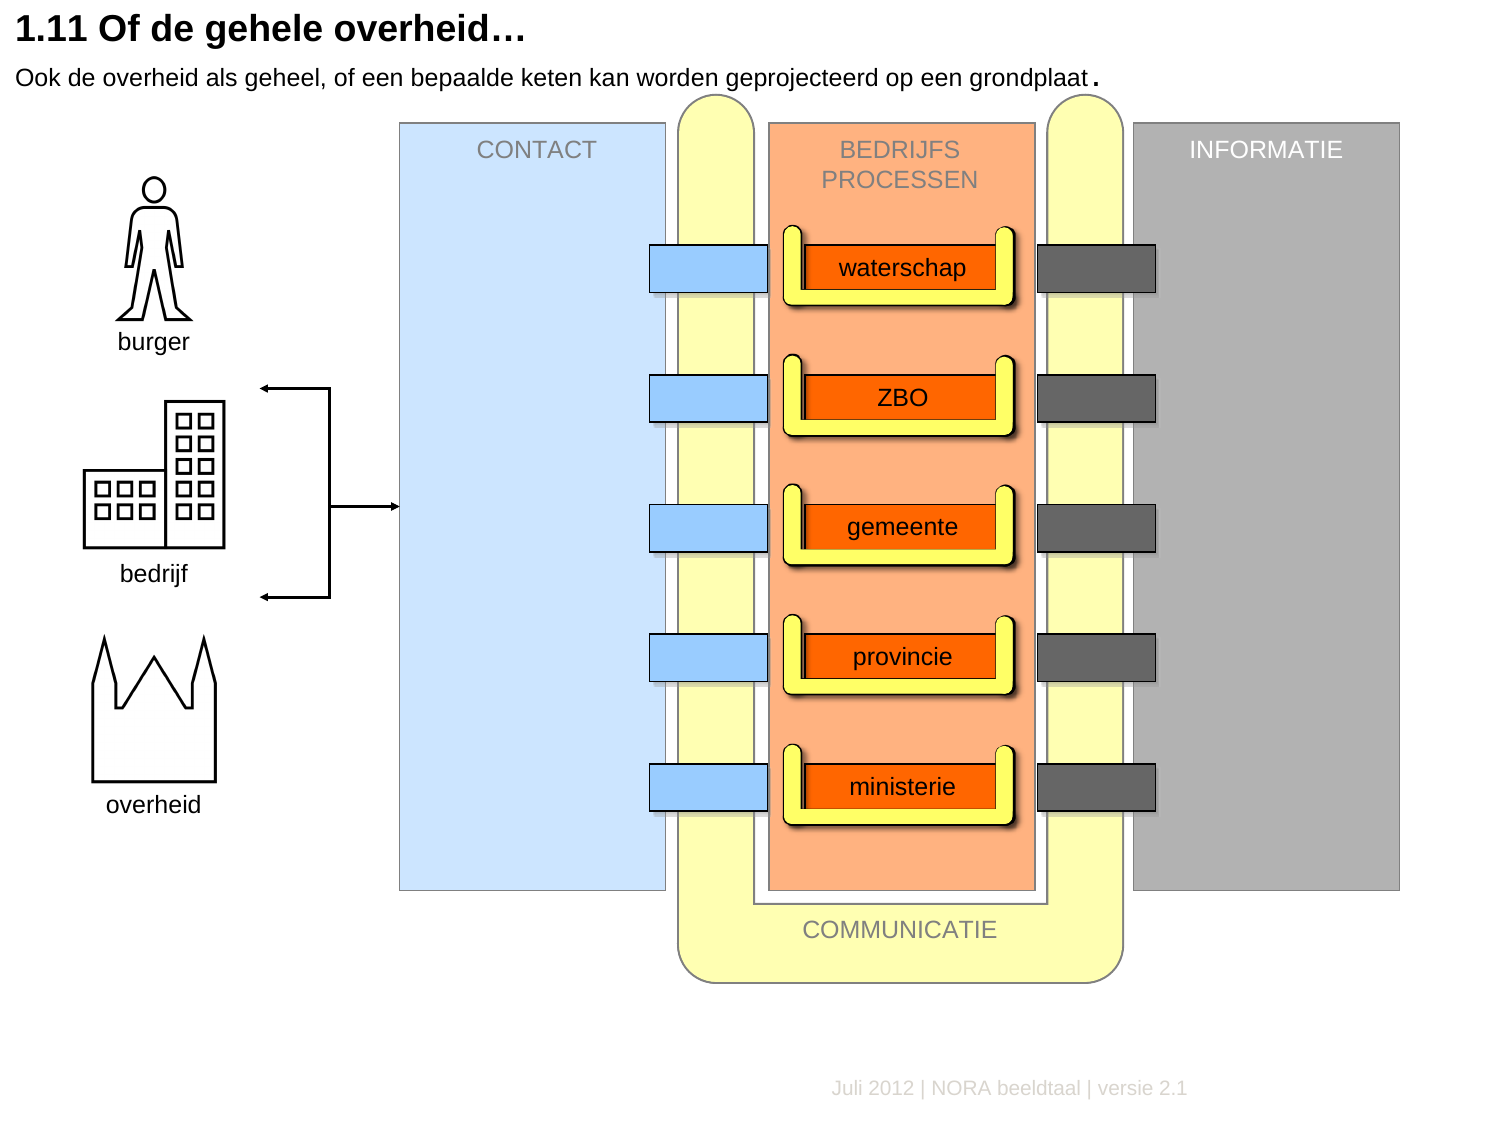

# 1.11 Of de gehele overheid… Ook de overheid als geheel, of een bepaalde keten kan worden geprojecteerd op een grondplaat.
CONTACT
BEDRIJFS
PROCESSEN
INFORMATIE
burger
waterschap
ZBO
bedrijf
gemeente
provincie
overheid
ministerie
COMMUNICATIE